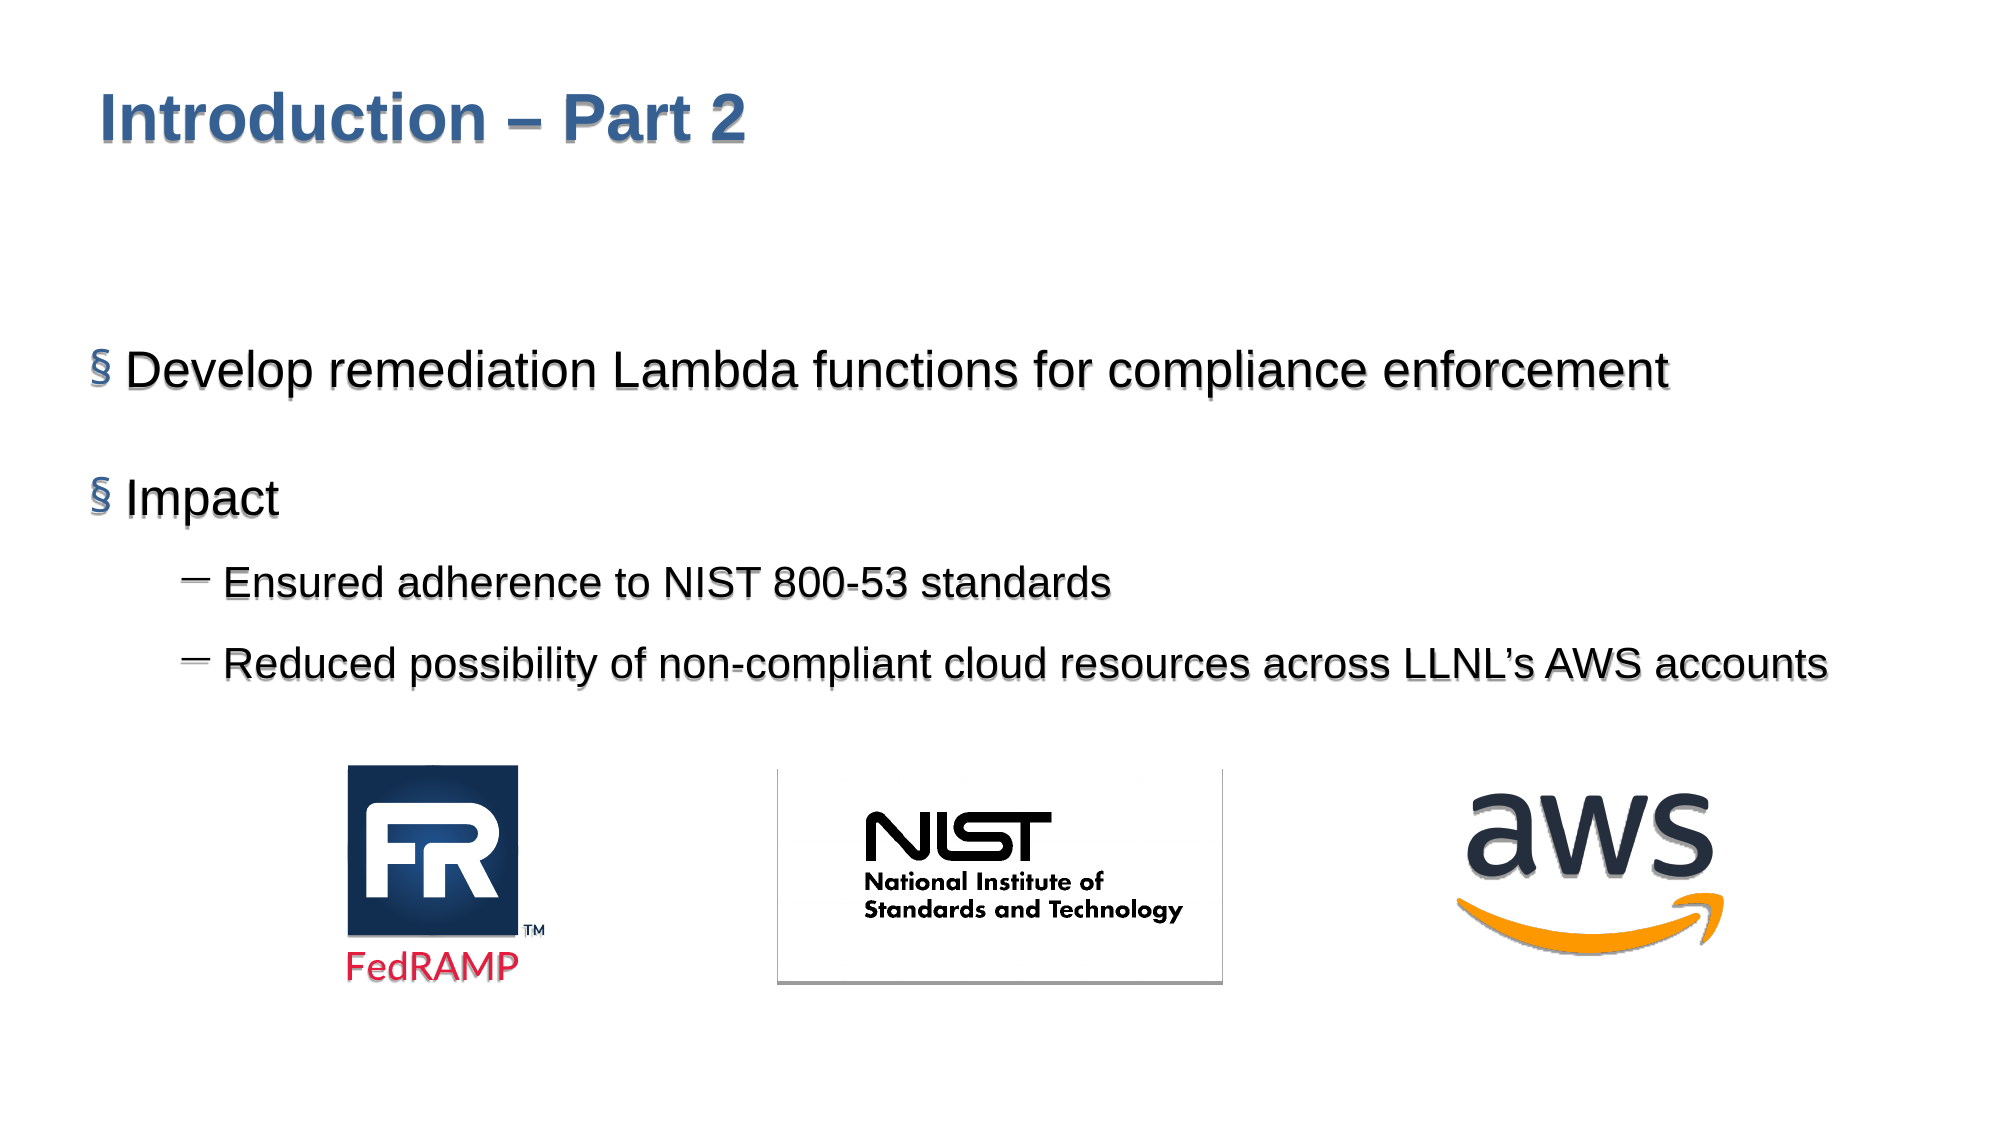

Introduction – Part 2
# Develop remediation Lambda functions for compliance enforcement
Impact
Ensured adherence to NIST 800-53 standards
Reduced possibility of non-compliant cloud resources across LLNL’s AWS accounts